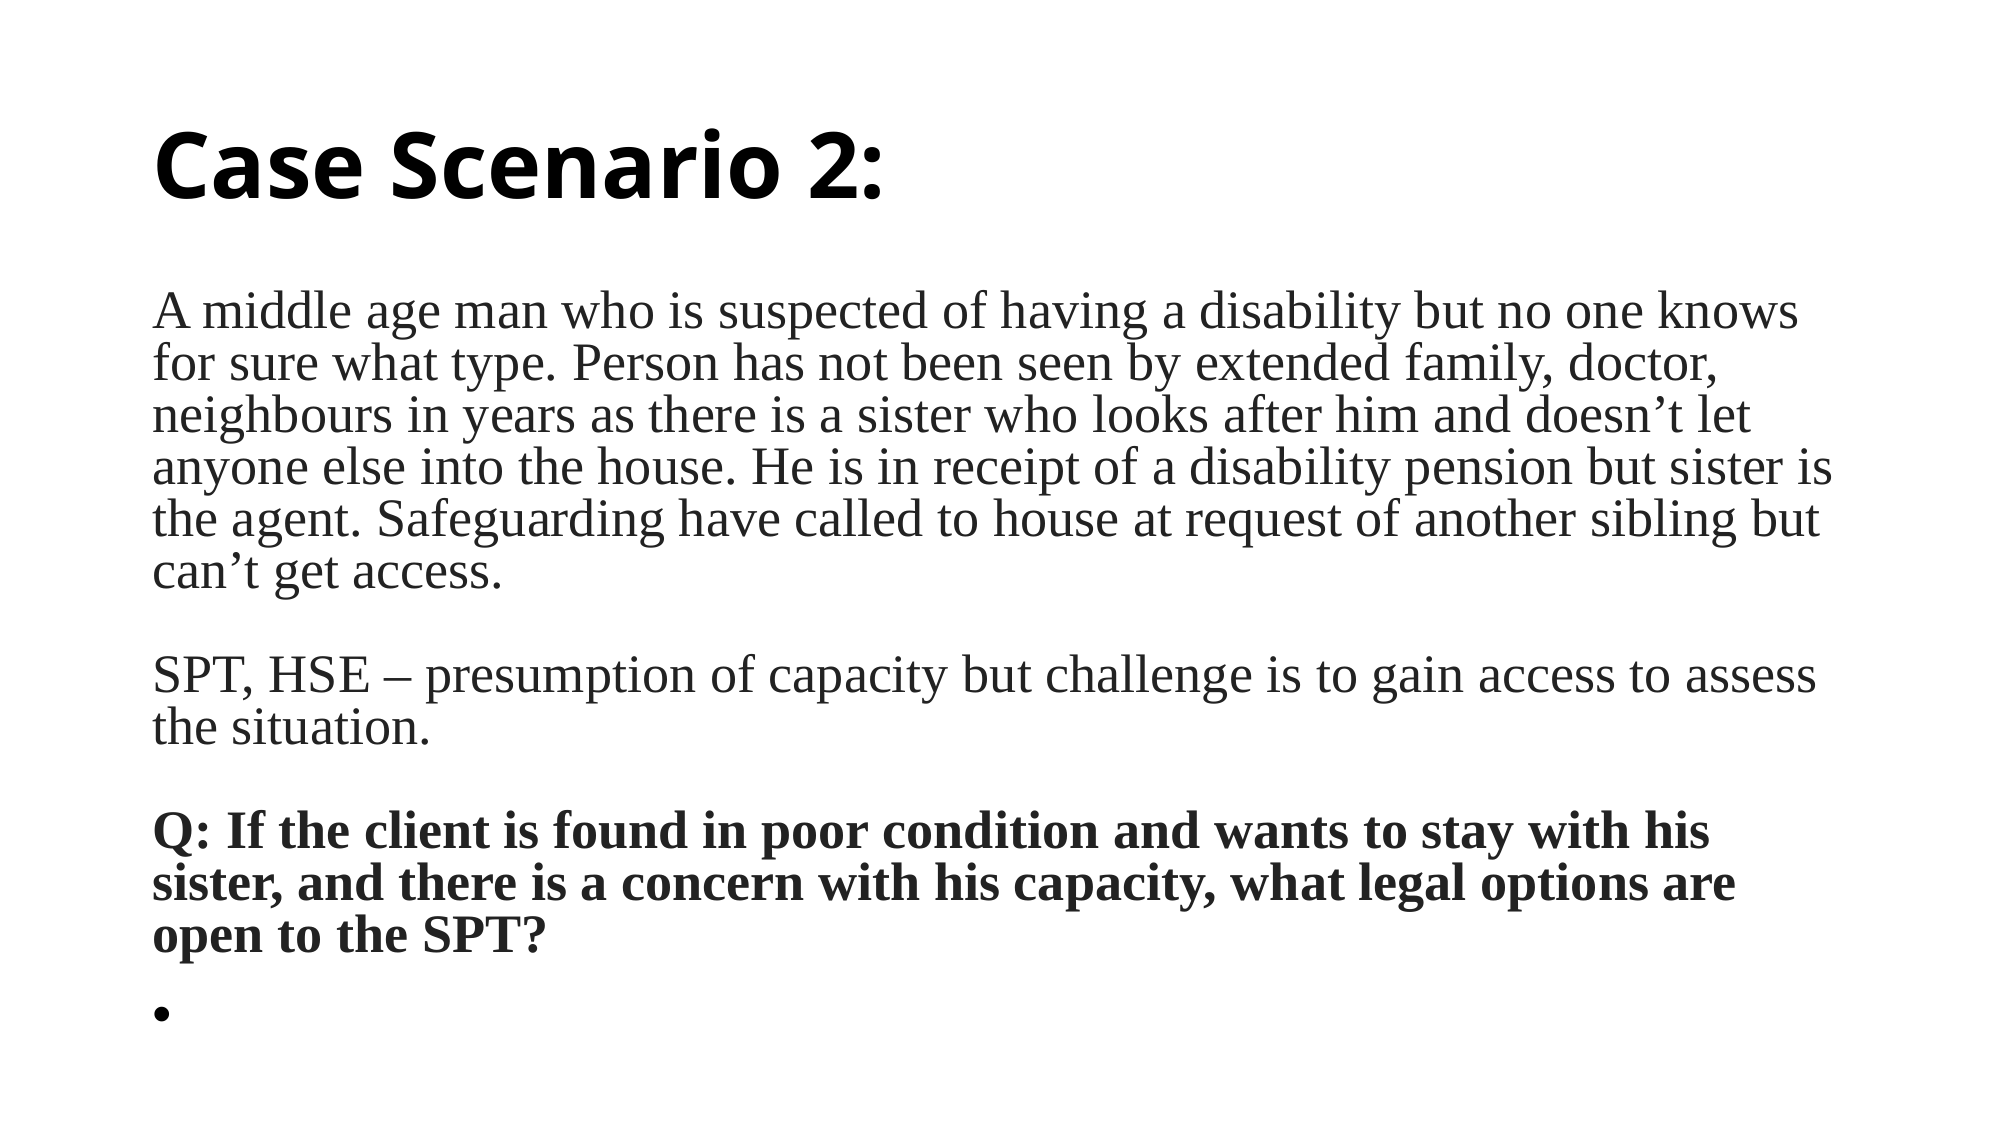

# Case Scenario 2:
A middle age man who is suspected of having a disability but no one knows for sure what type. Person has not been seen by extended family, doctor, neighbours in years as there is a sister who looks after him and doesn’t let anyone else into the house. He is in receipt of a disability pension but sister is the agent. Safeguarding have called to house at request of another sibling but can’t get access.
SPT, HSE – presumption of capacity but challenge is to gain access to assess the situation.
Q: If the client is found in poor condition and wants to stay with his sister, and there is a concern with his capacity, what legal options are open to the SPT?